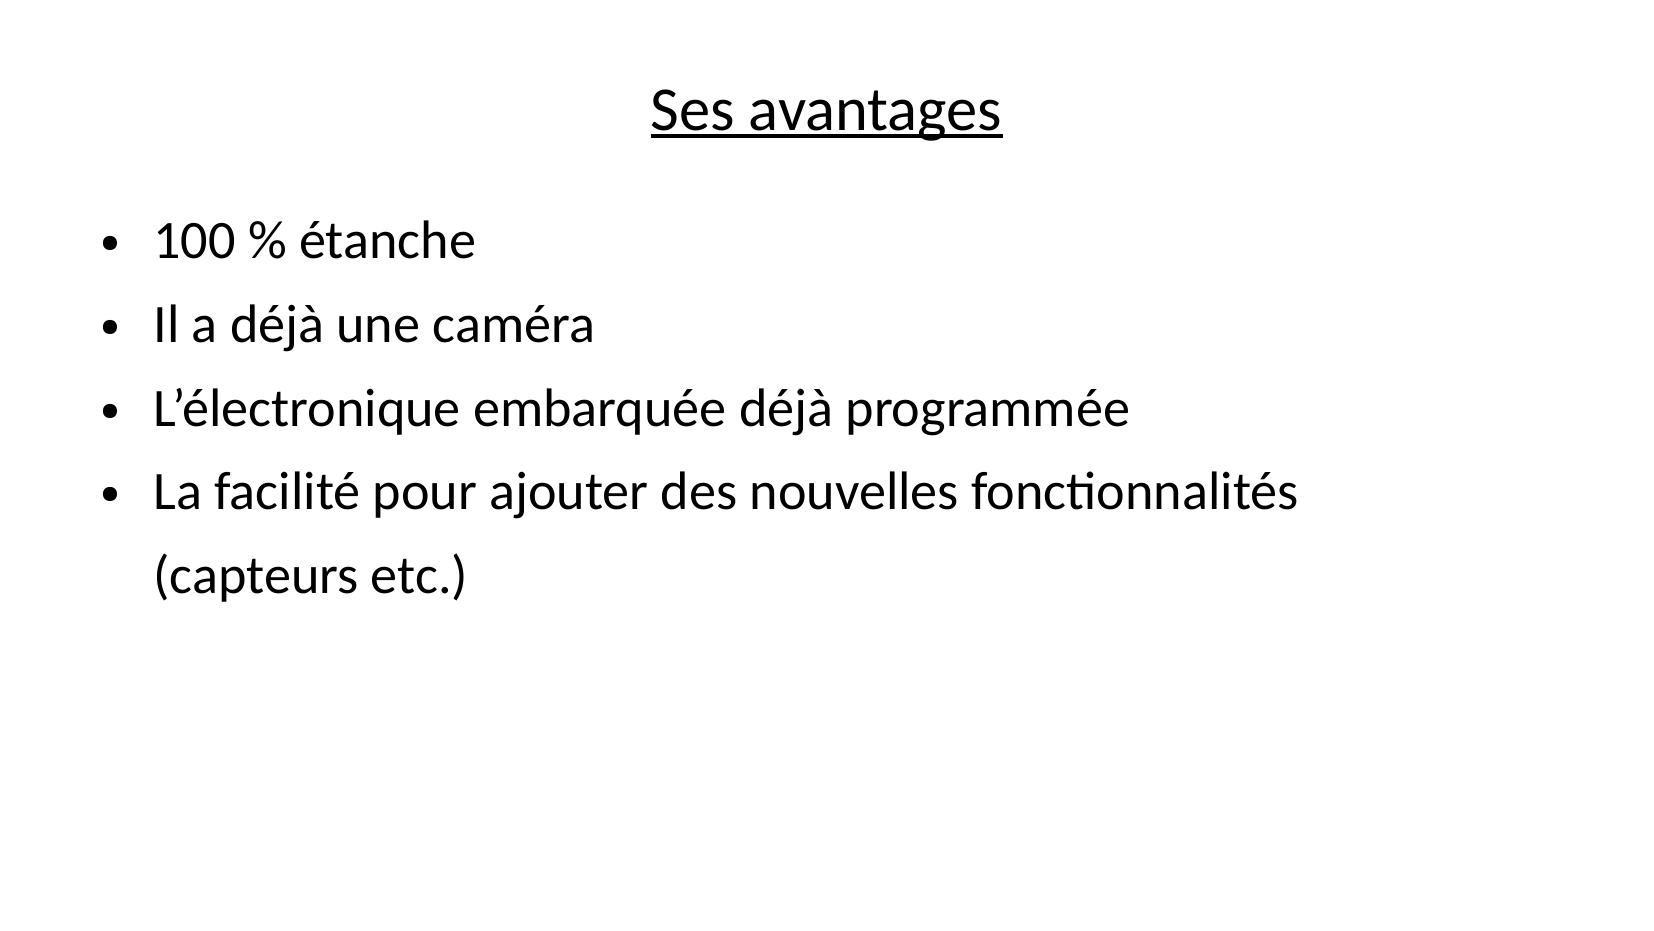

# Ses avantages
100 % étanche
Il a déjà une caméra
L’électronique embarquée déjà programmée
La facilité pour ajouter des nouvelles fonctionnalités
(capteurs etc.)